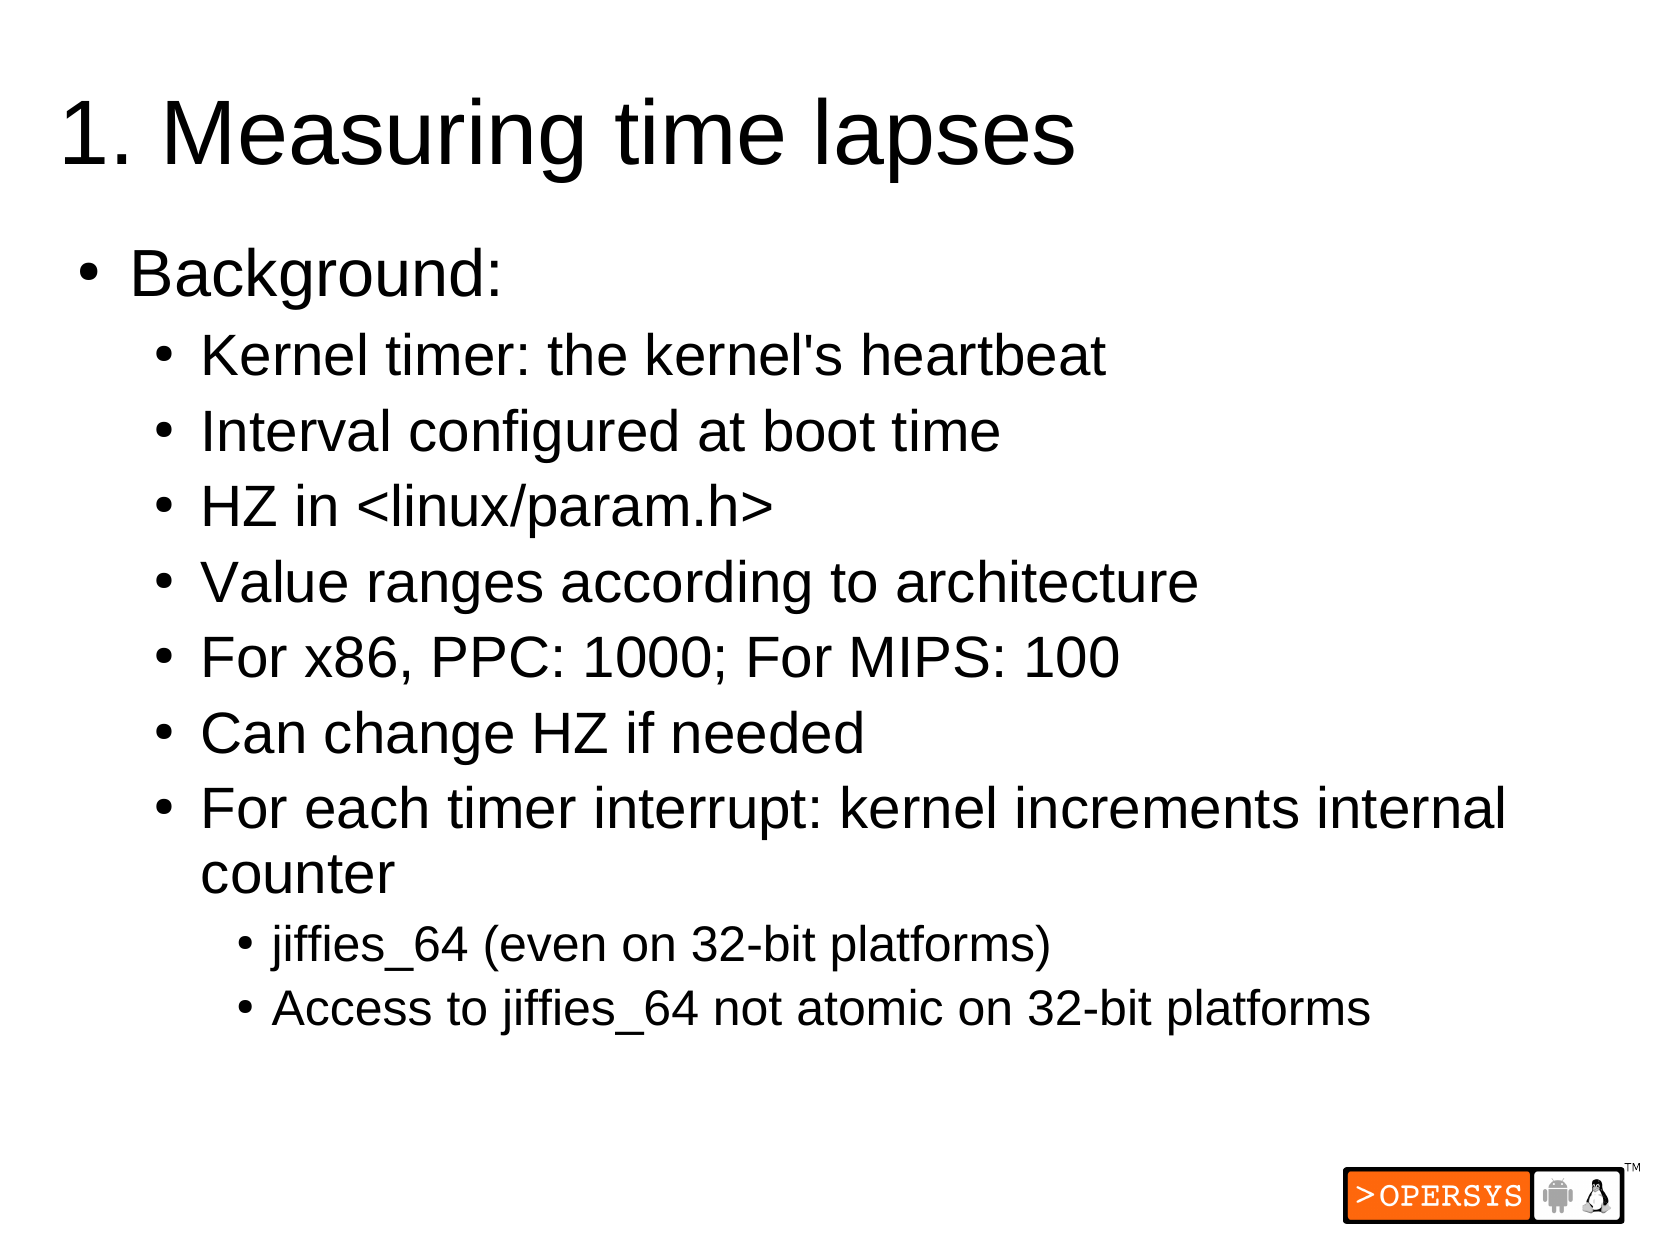

# 1. Measuring time lapses
Background:
Kernel timer: the kernel's heartbeat
Interval configured at boot time
HZ in <linux/param.h>
Value ranges according to architecture
For x86, PPC: 1000; For MIPS: 100
Can change HZ if needed
For each timer interrupt: kernel increments internal counter
jiffies_64 (even on 32-bit platforms)
Access to jiffies_64 not atomic on 32-bit platforms